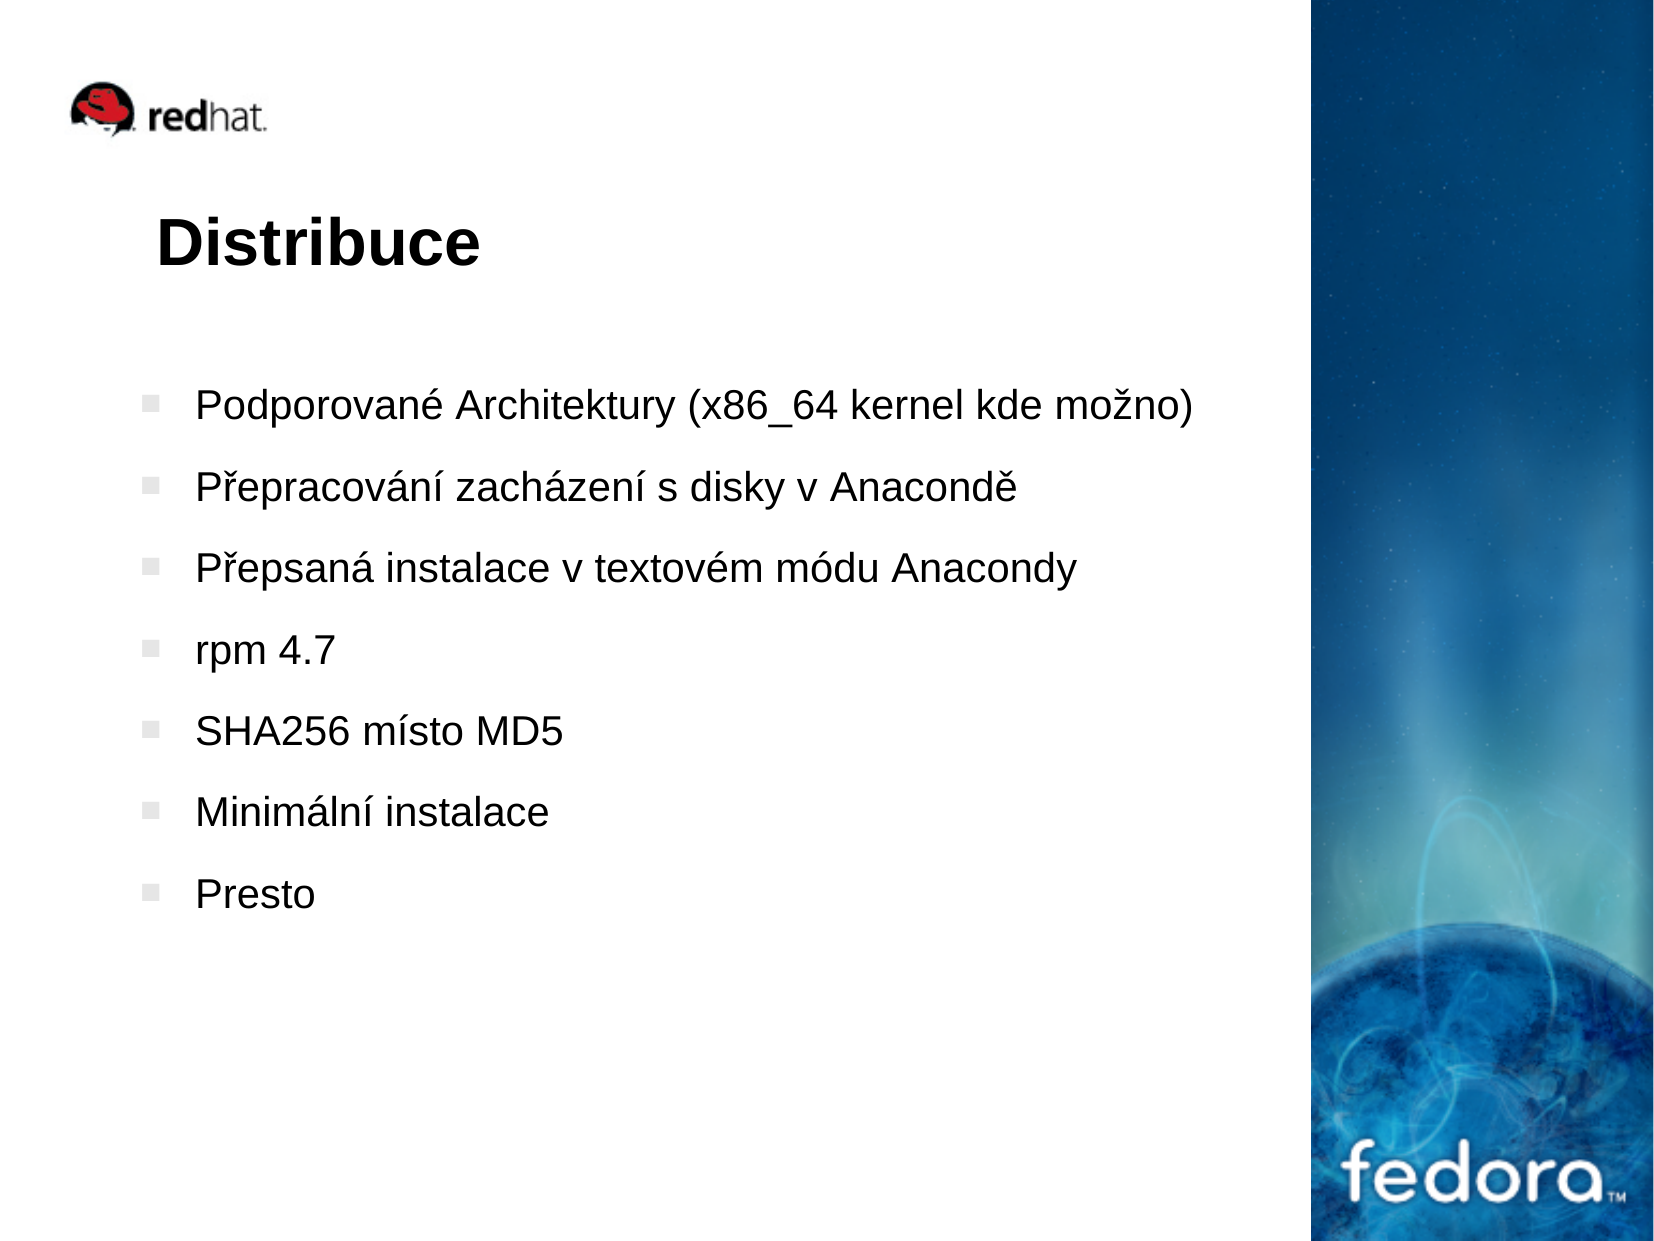

# Distribuce
Podporované Architektury (x86_64 kernel kde možno)
Přepracování zacházení s disky v Anacondě
Přepsaná instalace v textovém módu Anacondy
rpm 4.7
SHA256 místo MD5
Minimální instalace
Presto